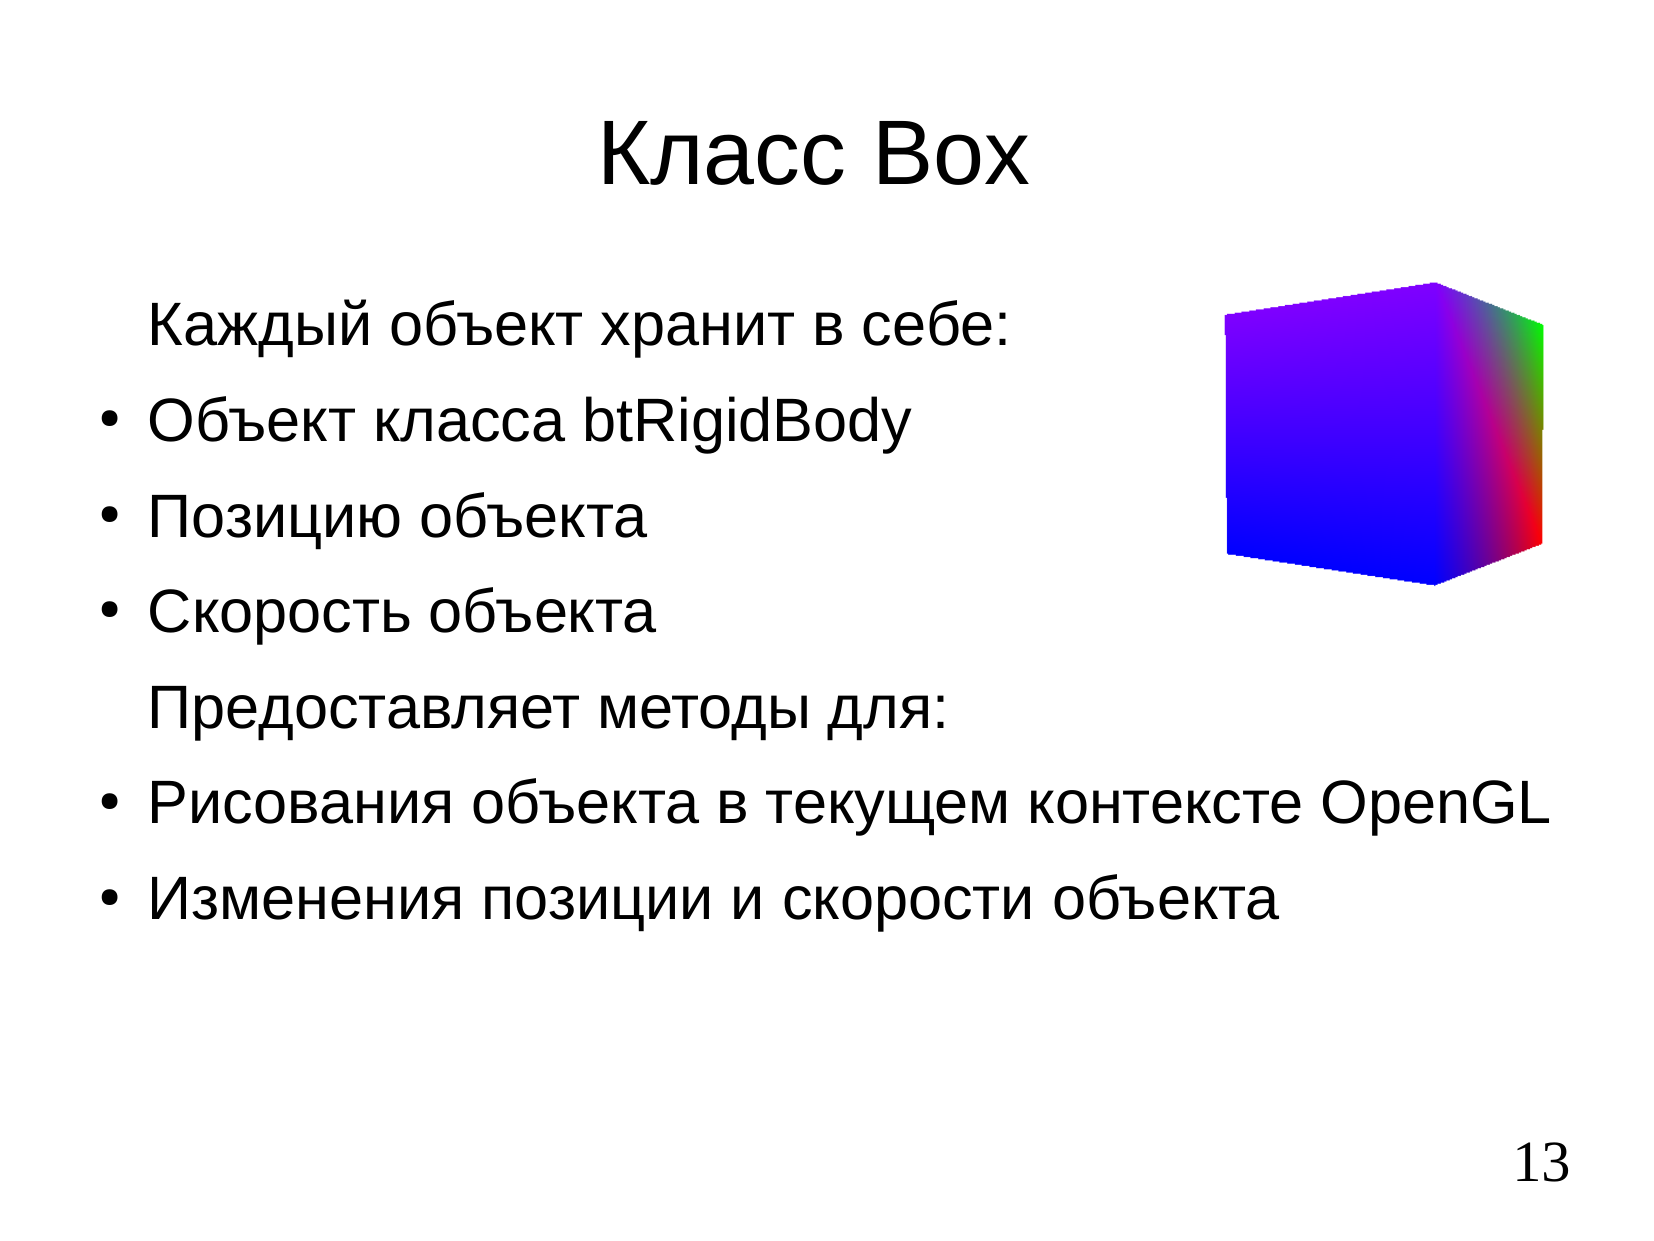

# Класс Box
Каждый объект хранит в себе:
Объект класса btRigidBody
Позицию объекта
Скорость объекта
Предоставляет методы для:
Рисования объекта в текущем контексте OpenGL
Изменения позиции и скорости объекта
13